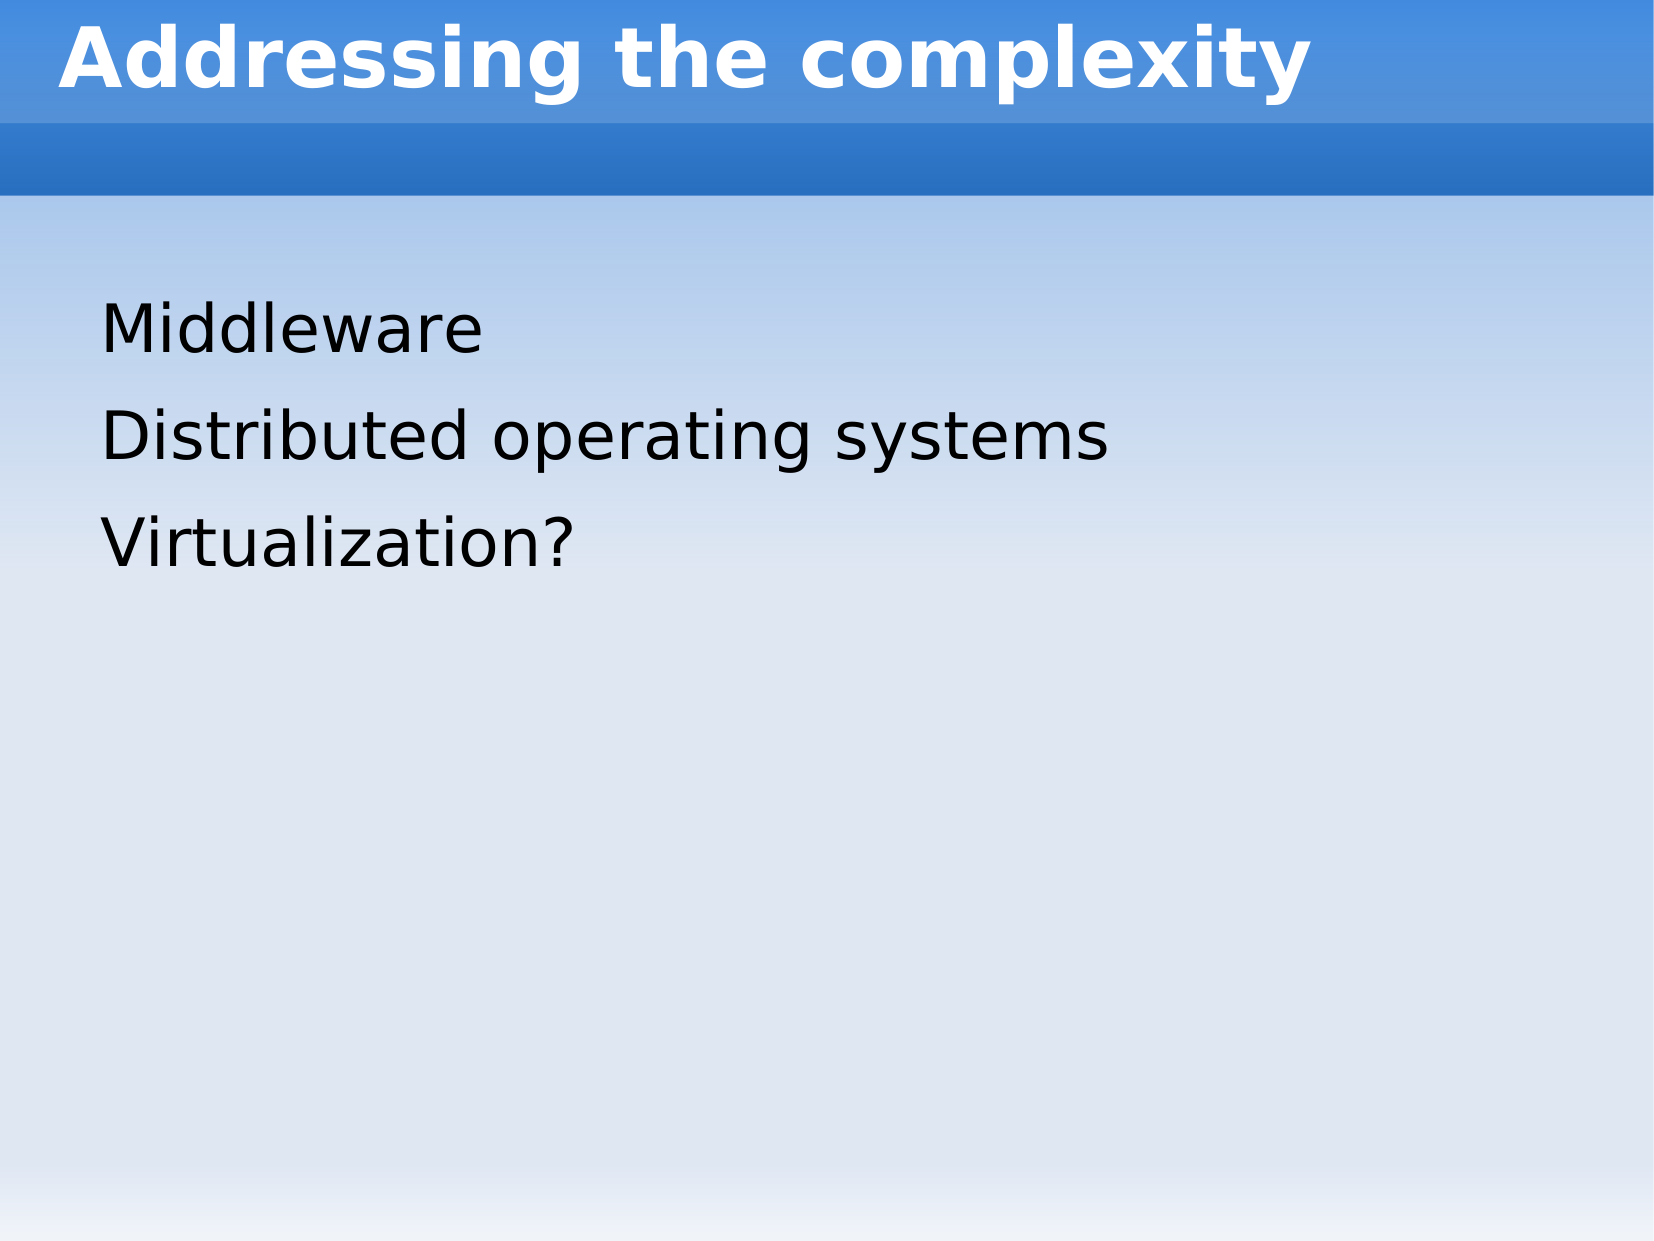

# Addressing the complexity
Middleware
Distributed operating systems
Virtualization?